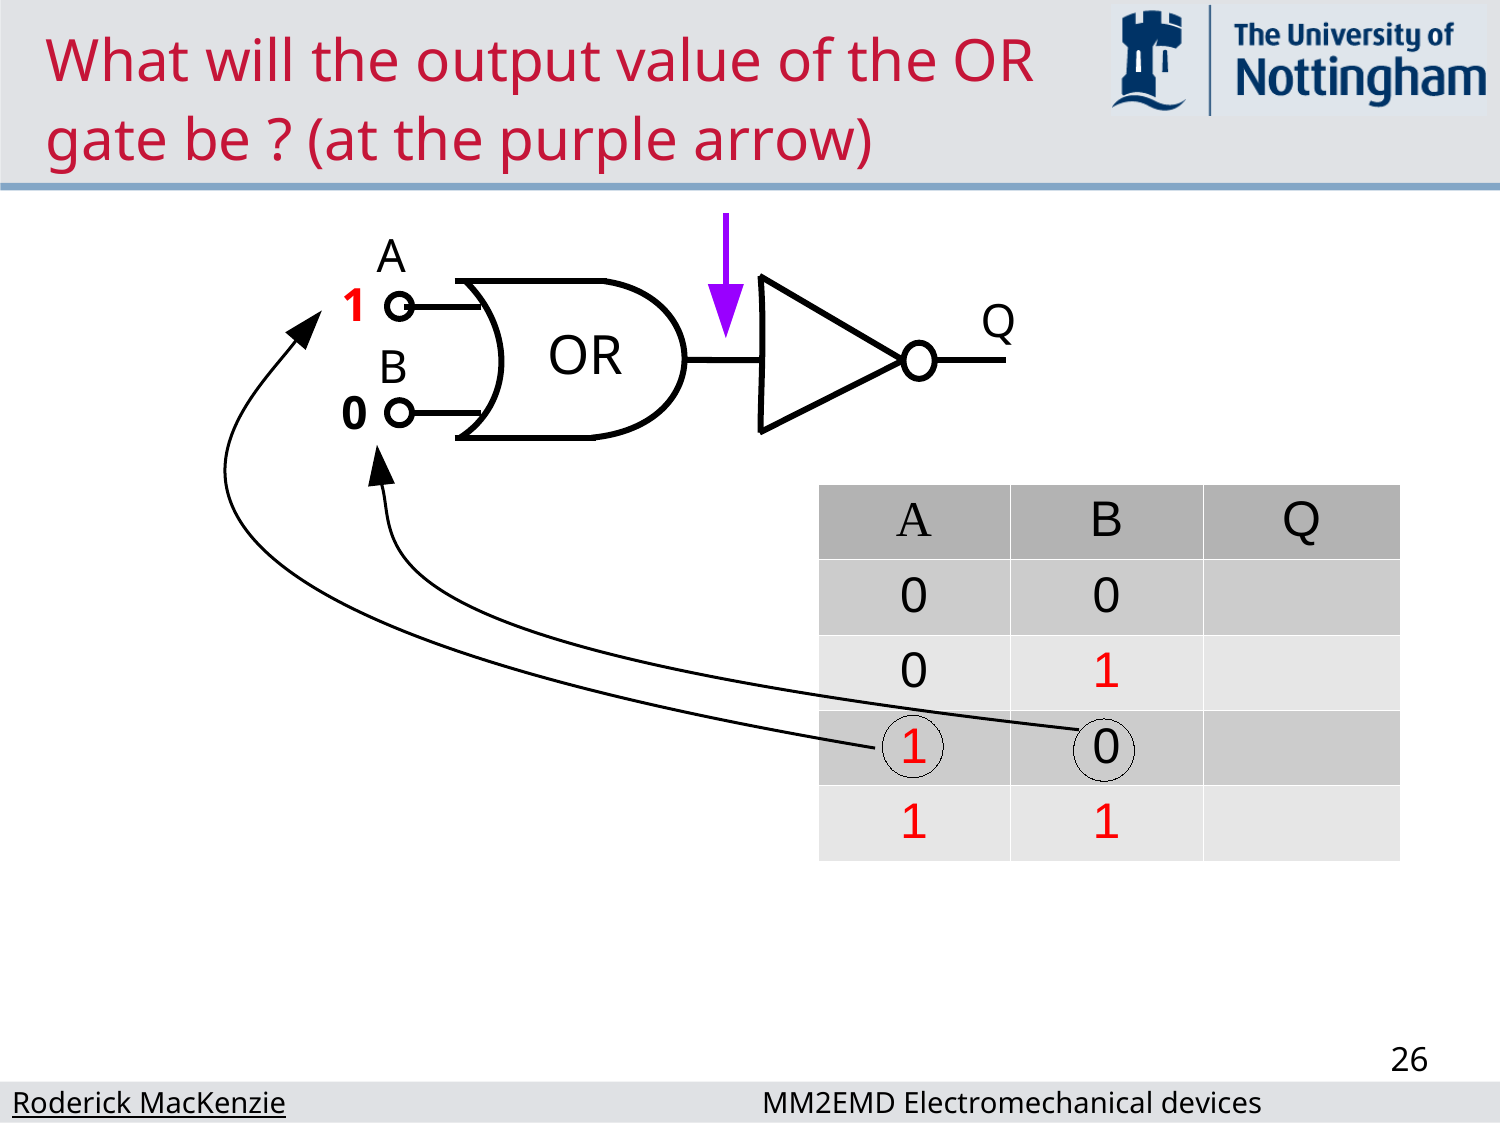

# What will the output value of the OR gate be ? (at the purple arrow)
A
1
Q
OR
B
0
| A | B | Q |
| --- | --- | --- |
| 0 | 0 | |
| 0 | 1 | |
| 1 | 0 | |
| 1 | 1 | |